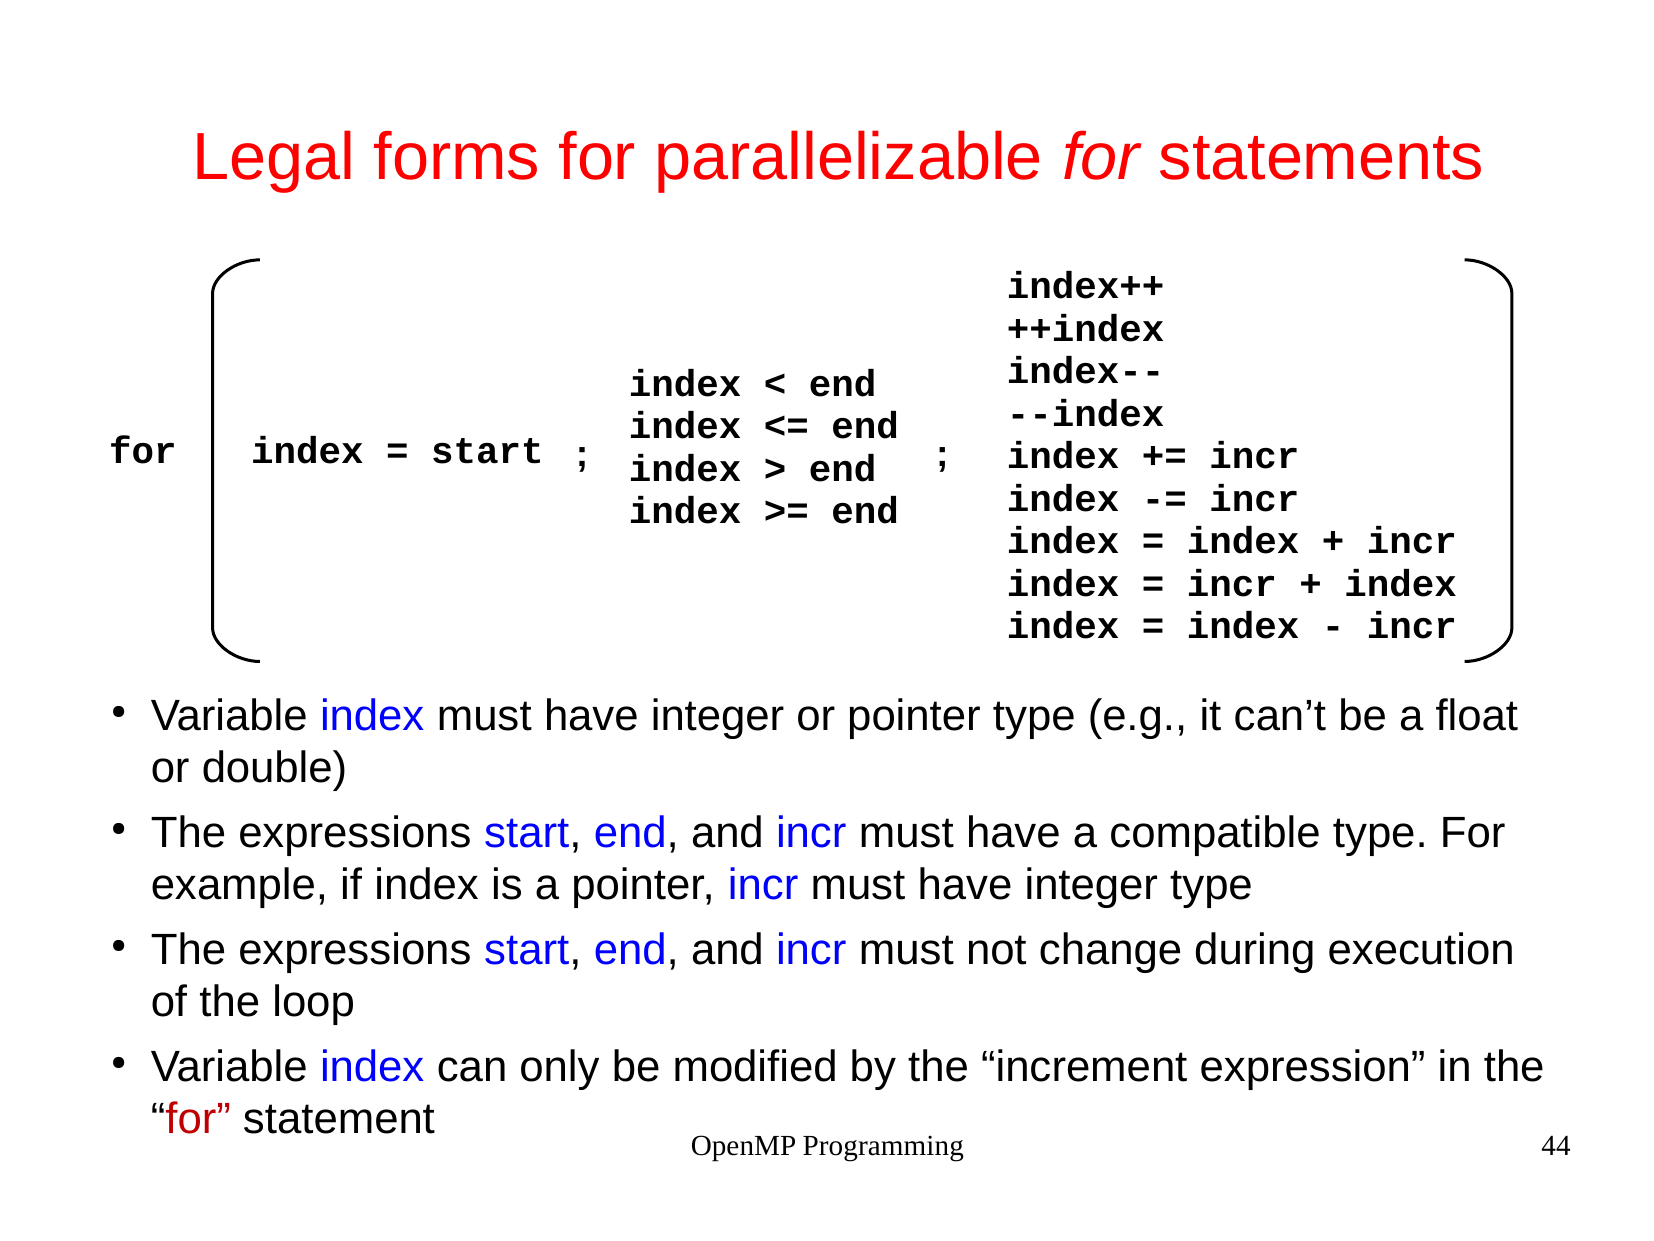

# Legal forms for parallelizable for statements
index++
++index
index--
--index
index += incr
index -= incr
index = index + incr
index = incr + index
index = index - incr
index < end
index <= end
index > end
index >= end
for
index = start
;
;
Variable index must have integer or pointer type (e.g., it can’t be a float or double)
The expressions start, end, and incr must have a compatible type. For example, if index is a pointer, incr must have integer type
The expressions start, end, and incr must not change during execution of the loop
Variable index can only be modified by the “increment expression” in the “for” statement
OpenMP Programming
44